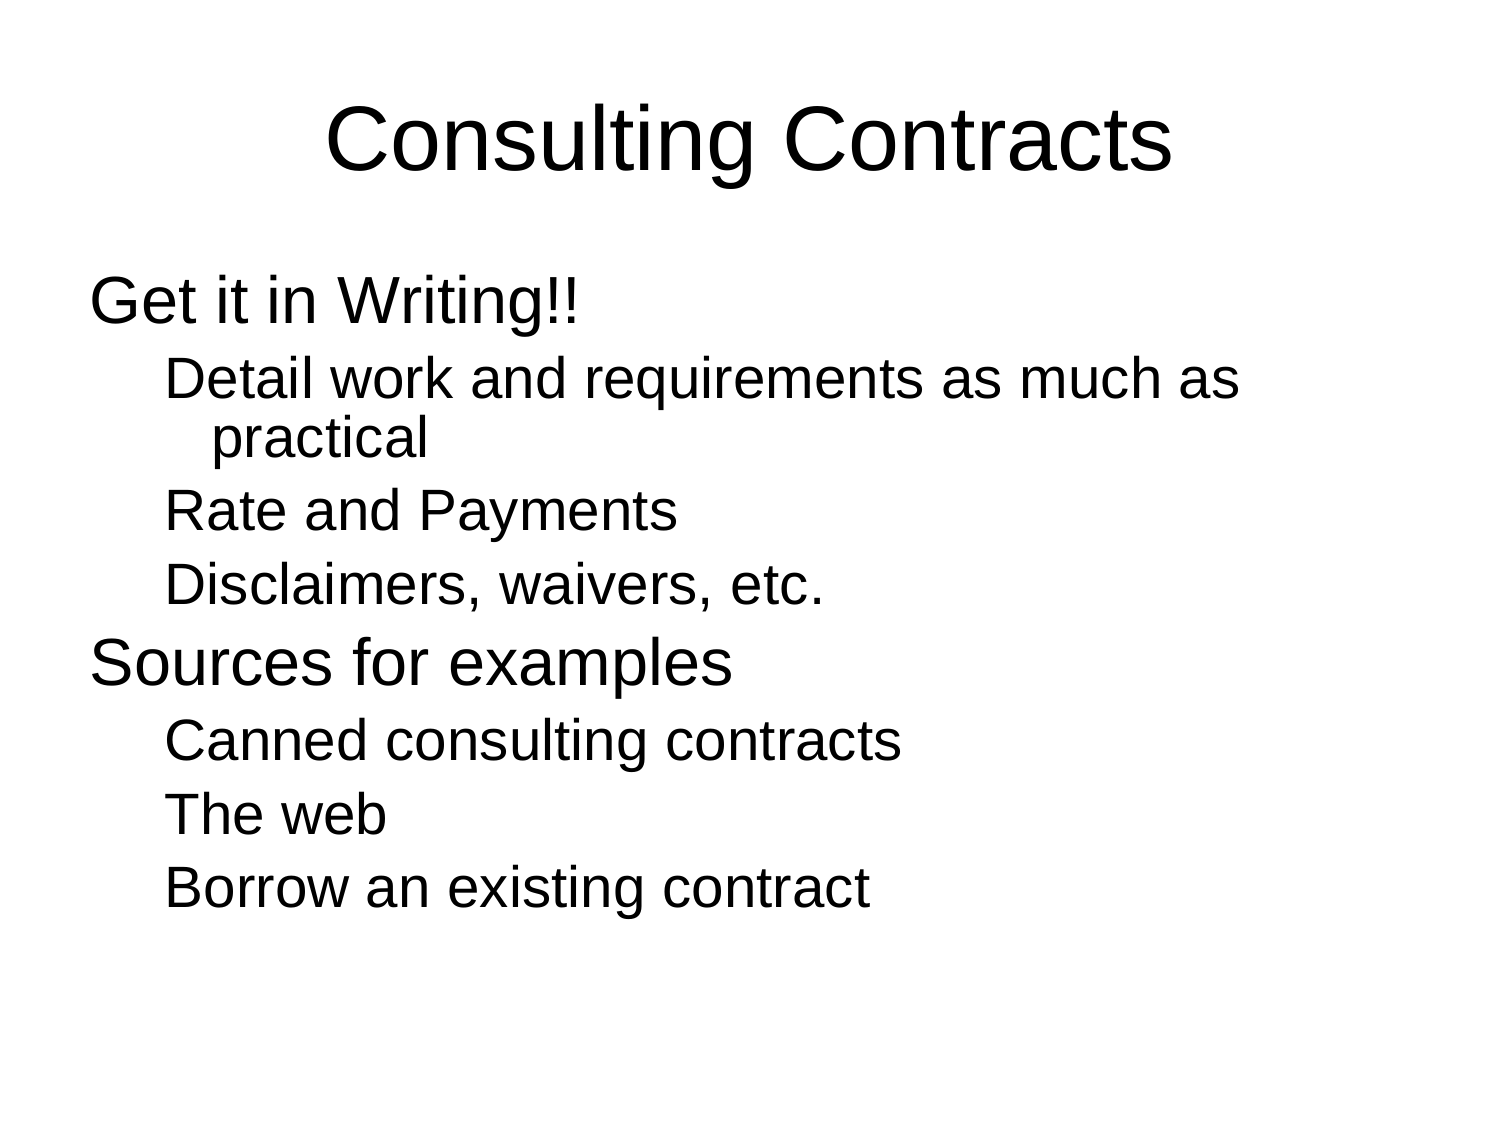

# Consulting Contracts
Get it in Writing!!
Detail work and requirements as much as practical
Rate and Payments
Disclaimers, waivers, etc.
Sources for examples
Canned consulting contracts
The web
Borrow an existing contract